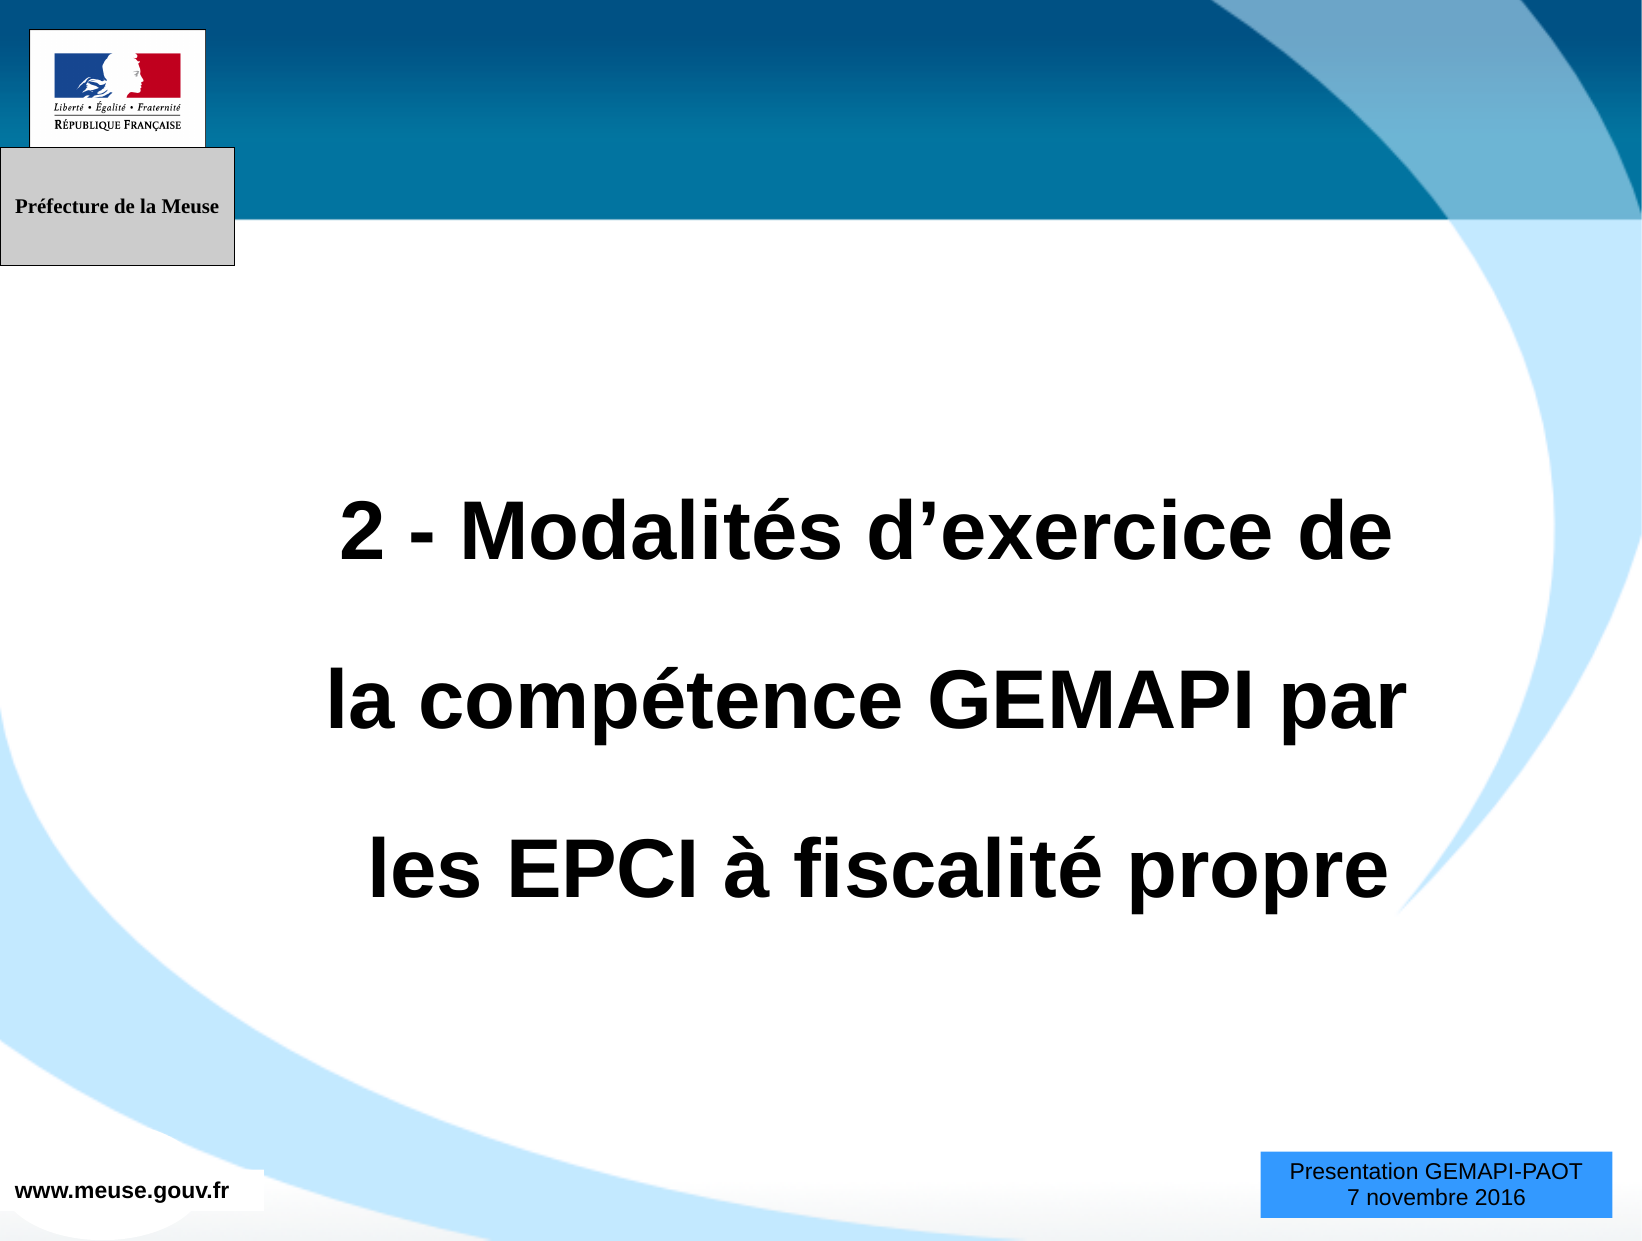

#
2 - Modalités d’exercice de
la compétence GEMAPI par
les EPCI à fiscalité propre